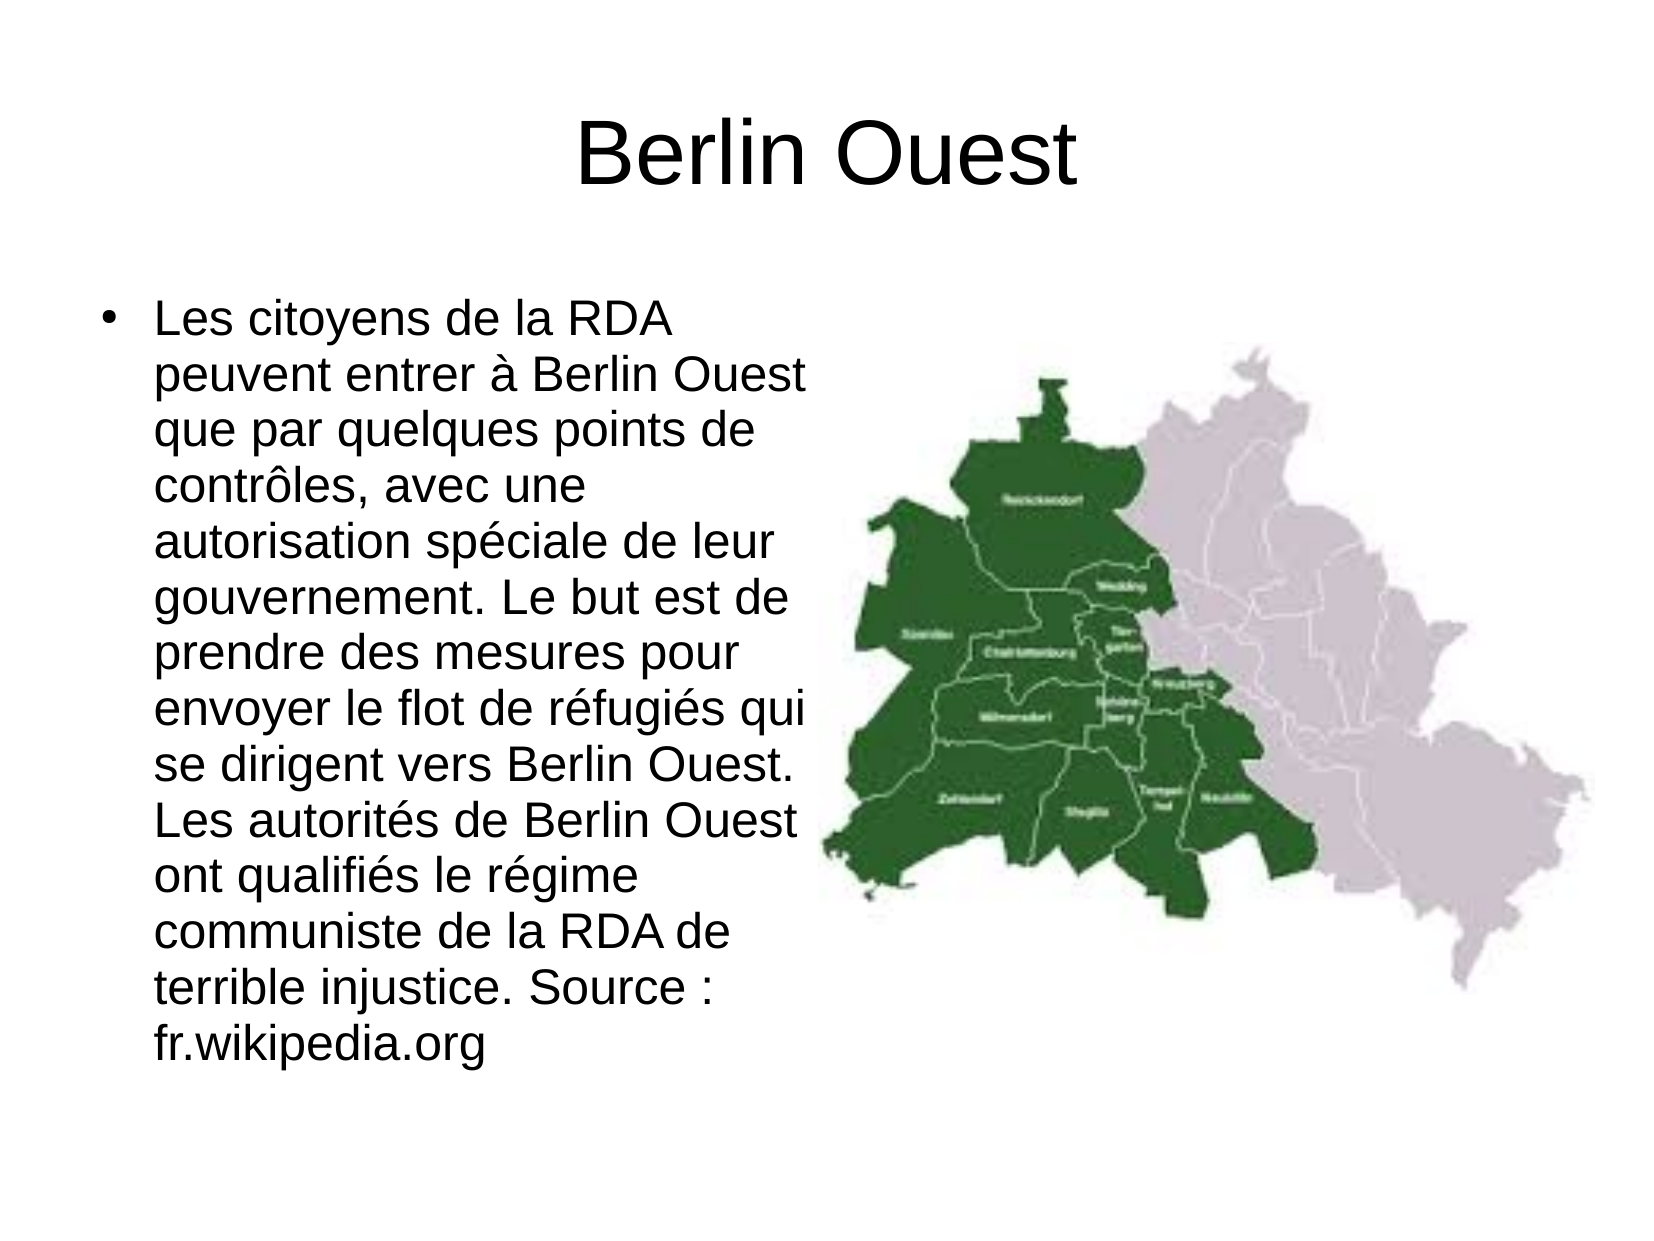

# Berlin Ouest
Les citoyens de la RDA peuvent entrer à Berlin Ouest que par quelques points de contrôles, avec une autorisation spéciale de leur gouvernement. Le but est de prendre des mesures pour envoyer le flot de réfugiés qui se dirigent vers Berlin Ouest. Les autorités de Berlin Ouest ont qualifiés le régime communiste de la RDA de terrible injustice. Source : fr.wikipedia.org